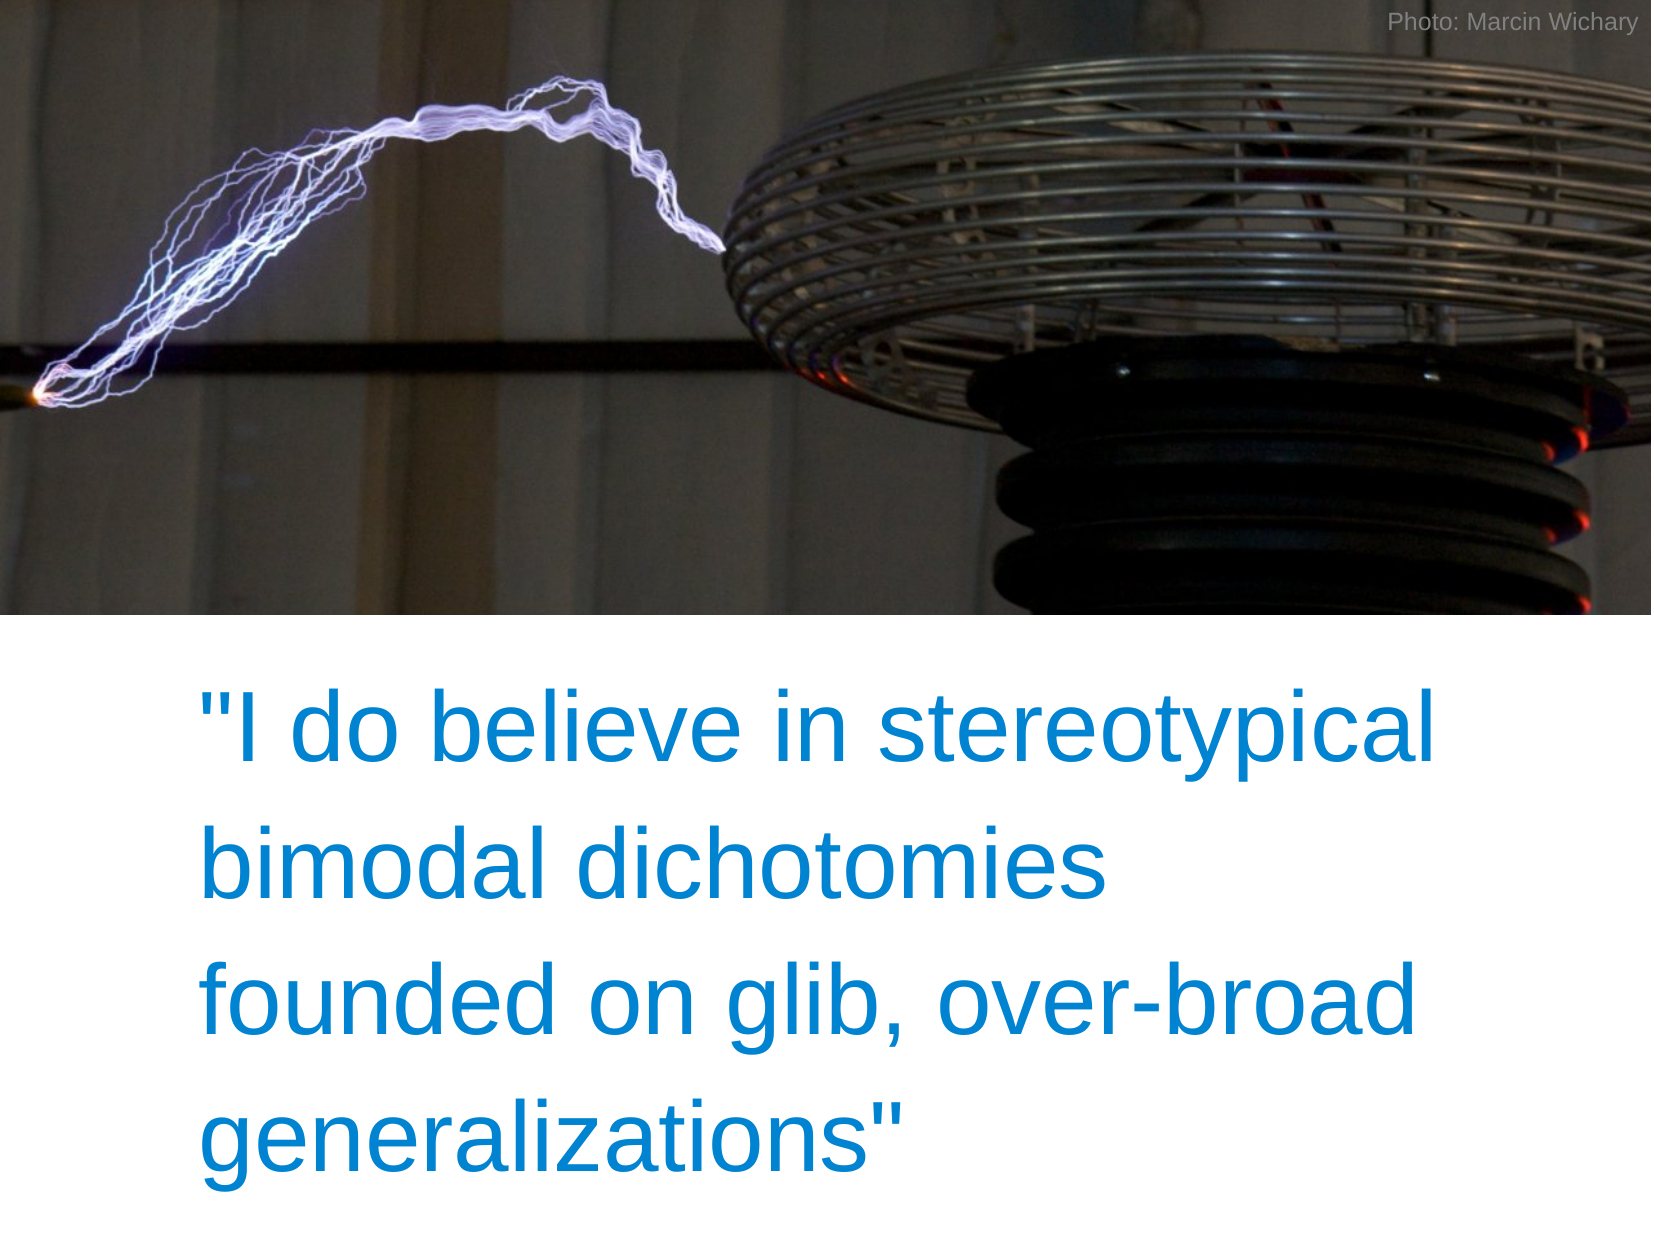

Photo: Marcin Wichary
"I do believe in stereotypical
bimodal dichotomies
founded on glib, over-broad
generalizations"